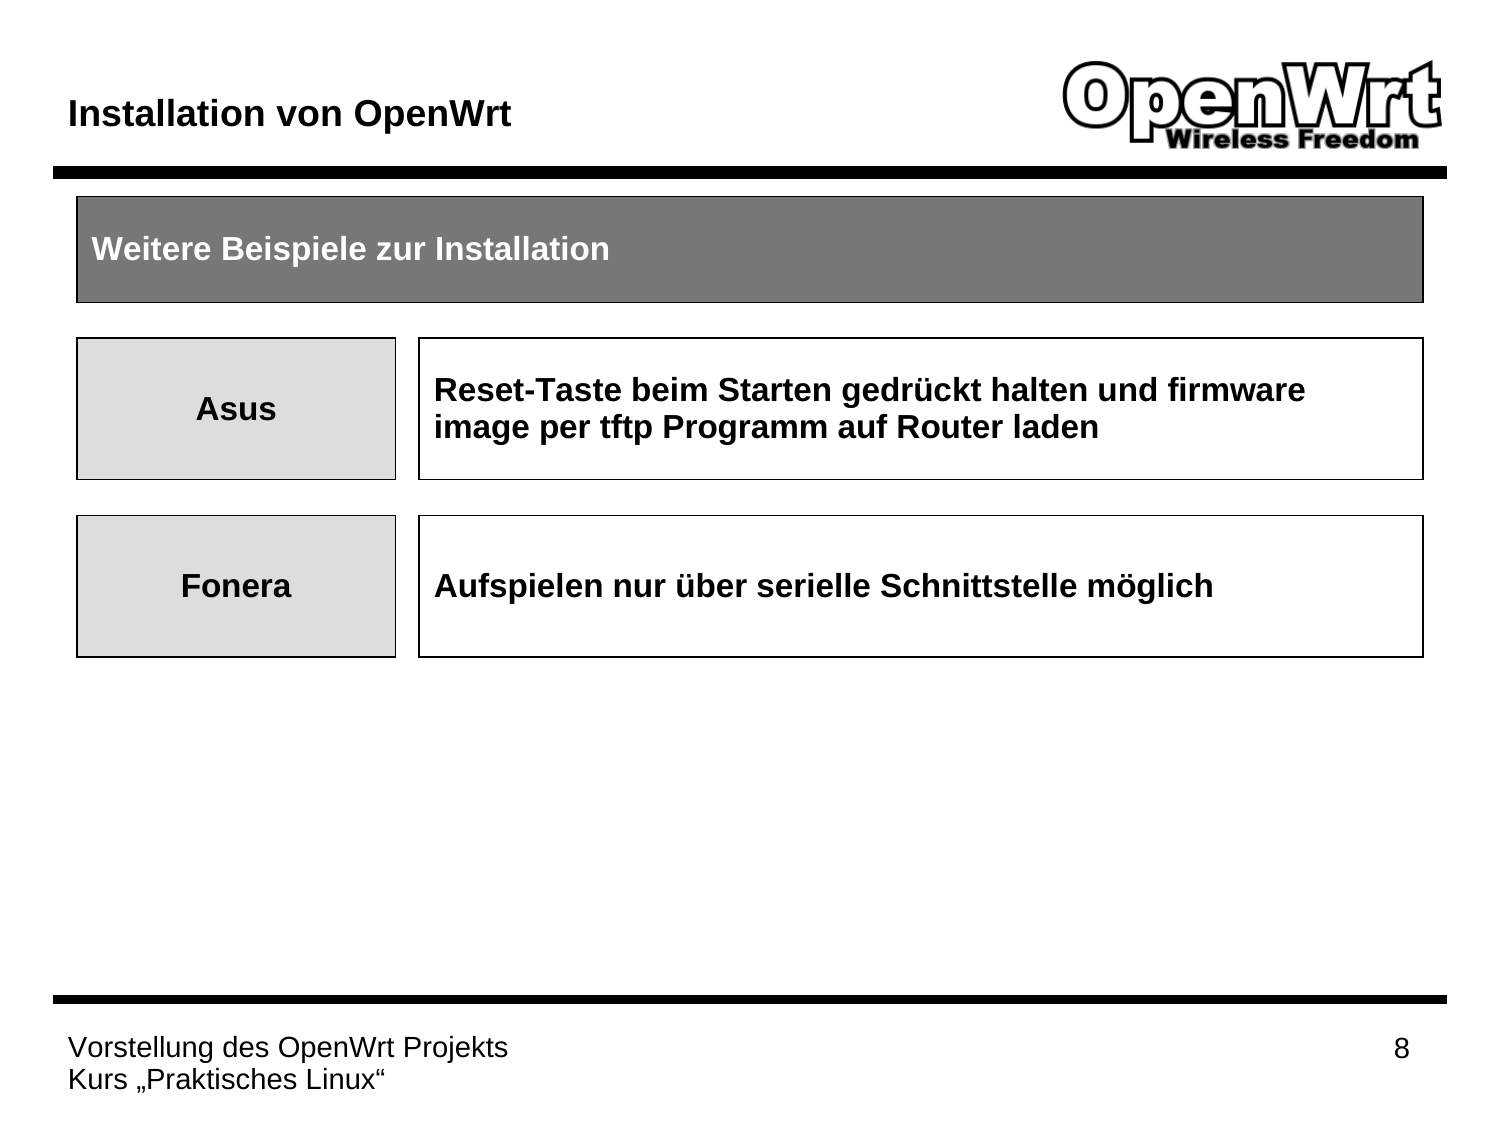

# Installation von OpenWrt
Weitere Beispiele zur Installation
Asus
Reset-Taste beim Starten gedrückt halten und firmware
image per tftp Programm auf Router laden
Fonera
Aufspielen nur über serielle Schnittstelle möglich
8